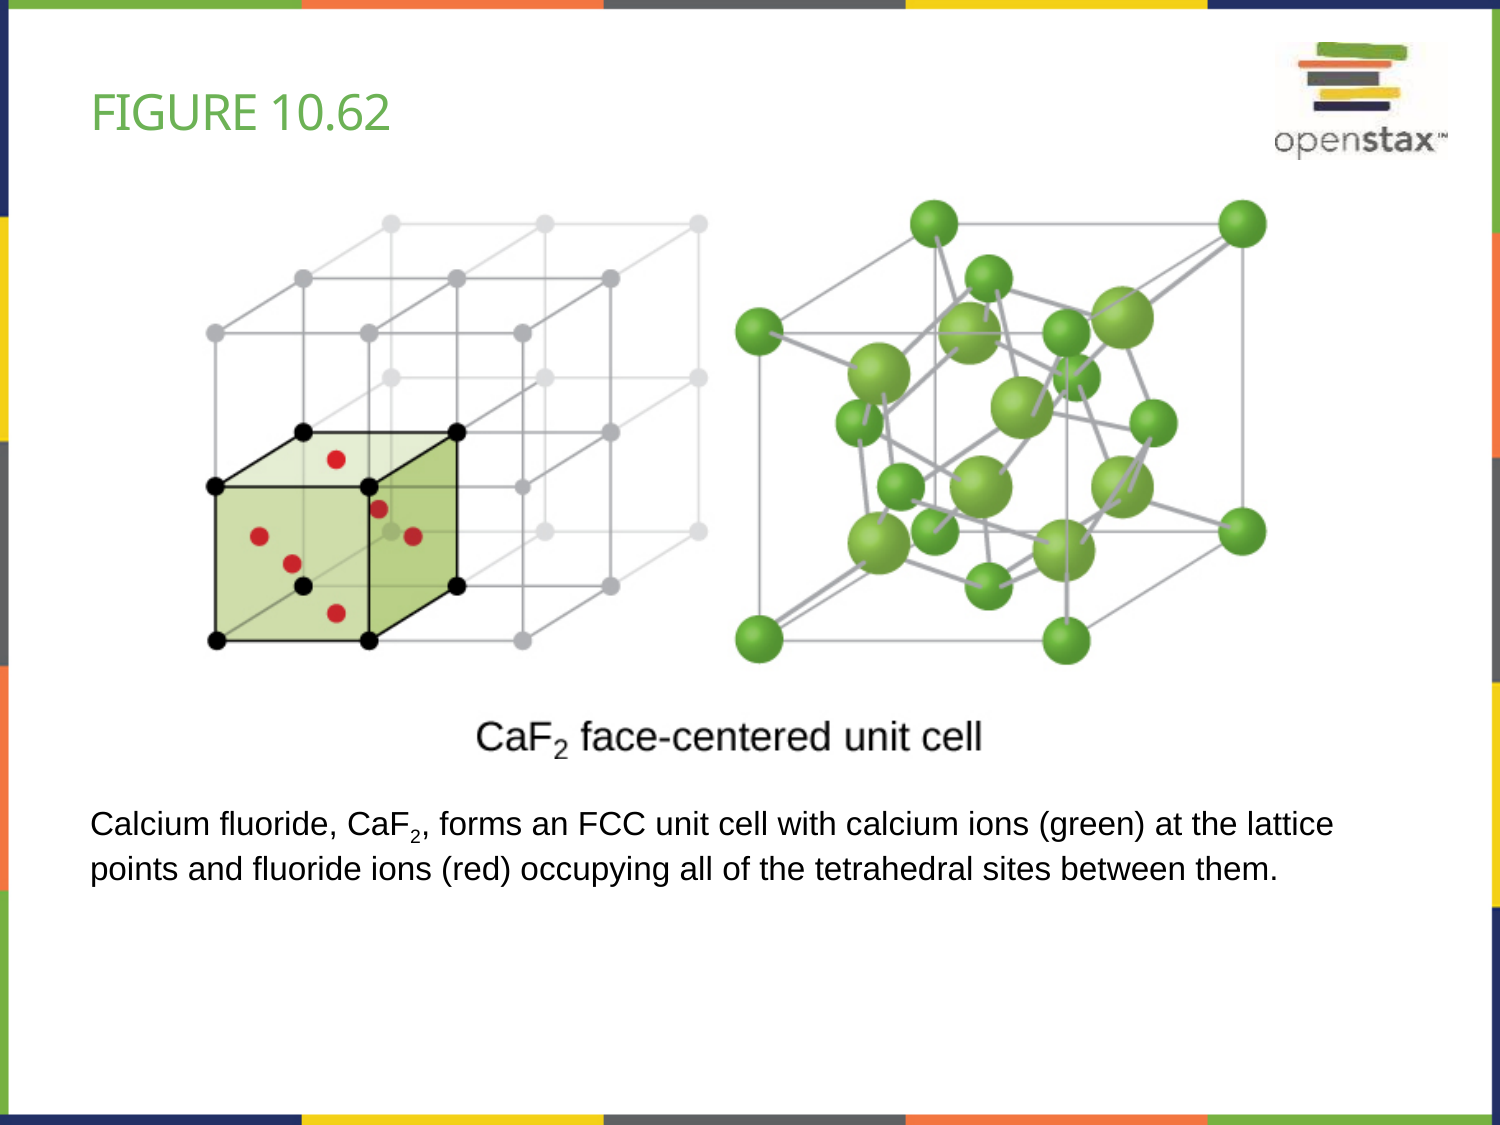

# Figure 10.62
Calcium fluoride, CaF2, forms an FCC unit cell with calcium ions (green) at the lattice points and fluoride ions (red) occupying all of the tetrahedral sites between them.